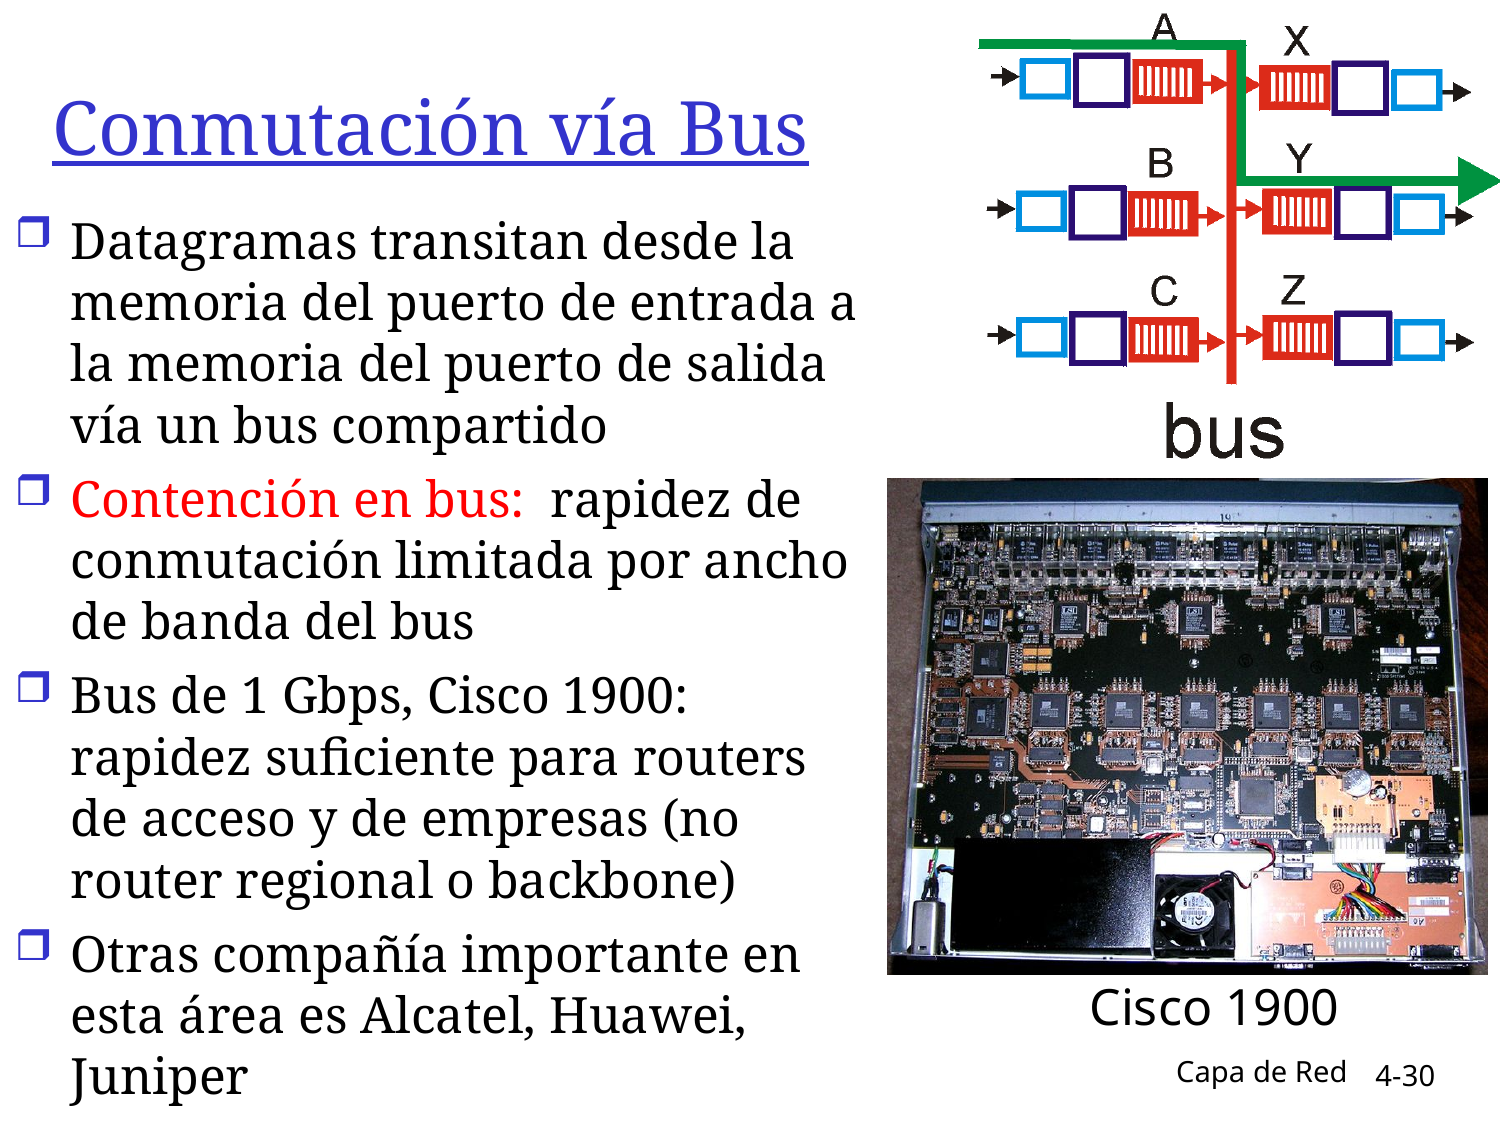

# Conmutación vía Bus
Datagramas transitan desde la memoria del puerto de entrada a la memoria del puerto de salida vía un bus compartido
Contención en bus: rapidez de conmutación limitada por ancho de banda del bus
Bus de 1 Gbps, Cisco 1900: rapidez suficiente para routers de acceso y de empresas (no router regional o backbone)
Otras compañía importante en esta área es Alcatel, Huawei, Juniper
Cisco (San Francisco), parte el 1984, con dos emprendedores. En dos años alcanza ganancias de 250.000US$/mes.
Cisco 1900